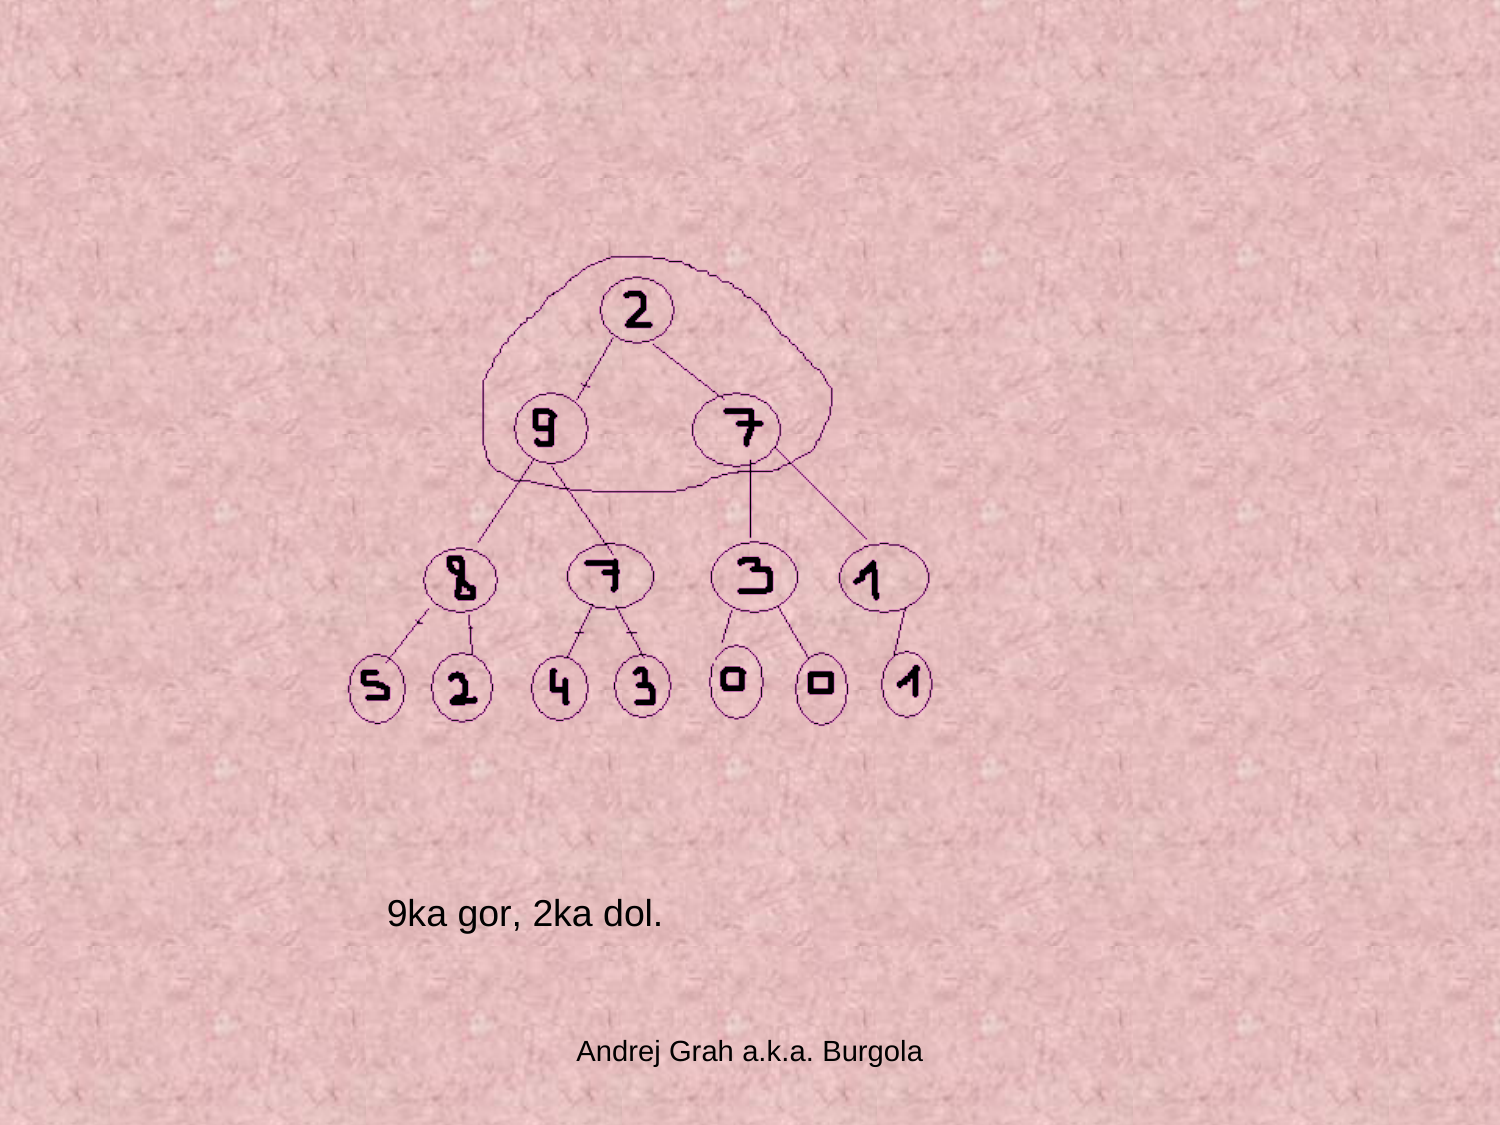

9ka gor, 2ka dol.
Andrej Grah a.k.a. Burgola